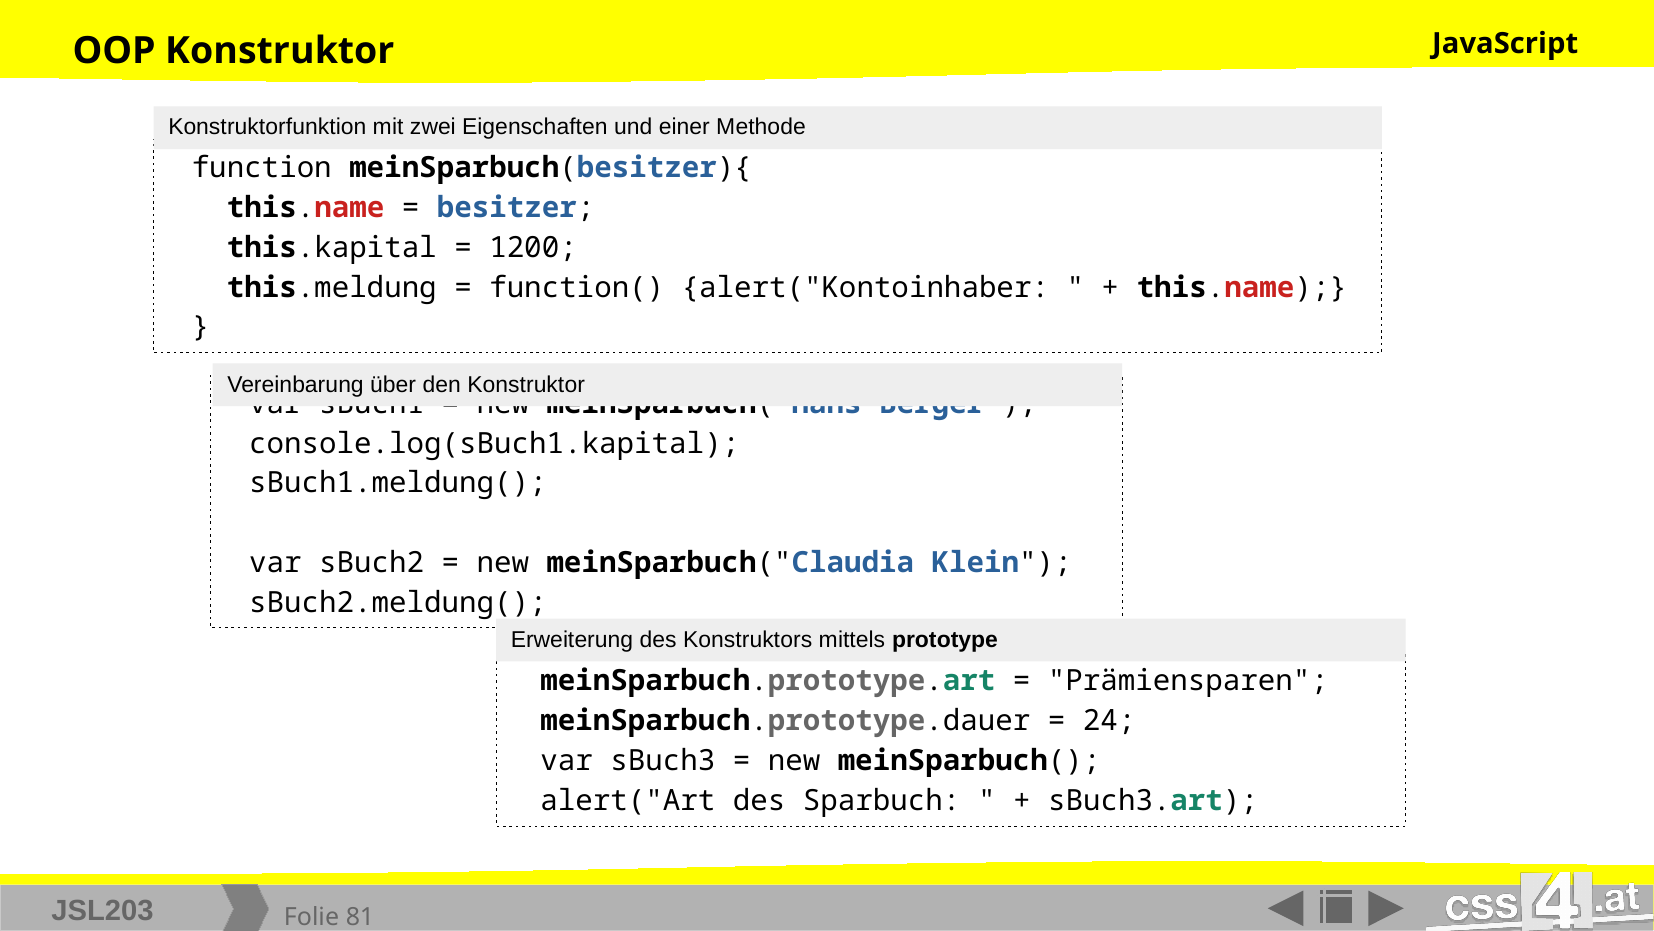

JavaScript
OOP Konstruktor
Konstruktorfunktion mit zwei Eigenschaften und einer Methode
function meinSparbuch(besitzer){
 this.name = besitzer;
 this.kapital = 1200;
 this.meldung = function() {alert("Kontoinhaber: " + this.name);}
}
Vereinbarung über den Konstruktor
var sBuch1 = new meinSparbuch("Hans Berger");
console.log(sBuch1.kapital);
sBuch1.meldung();
var sBuch2 = new meinSparbuch("Claudia Klein");
sBuch2.meldung();
Erweiterung des Konstruktors mittels prototype
meinSparbuch.prototype.art = "Prämiensparen";
meinSparbuch.prototype.dauer = 24;
var sBuch3 = new meinSparbuch();
alert("Art des Sparbuch: " + sBuch3.art);
JSL203
Folie